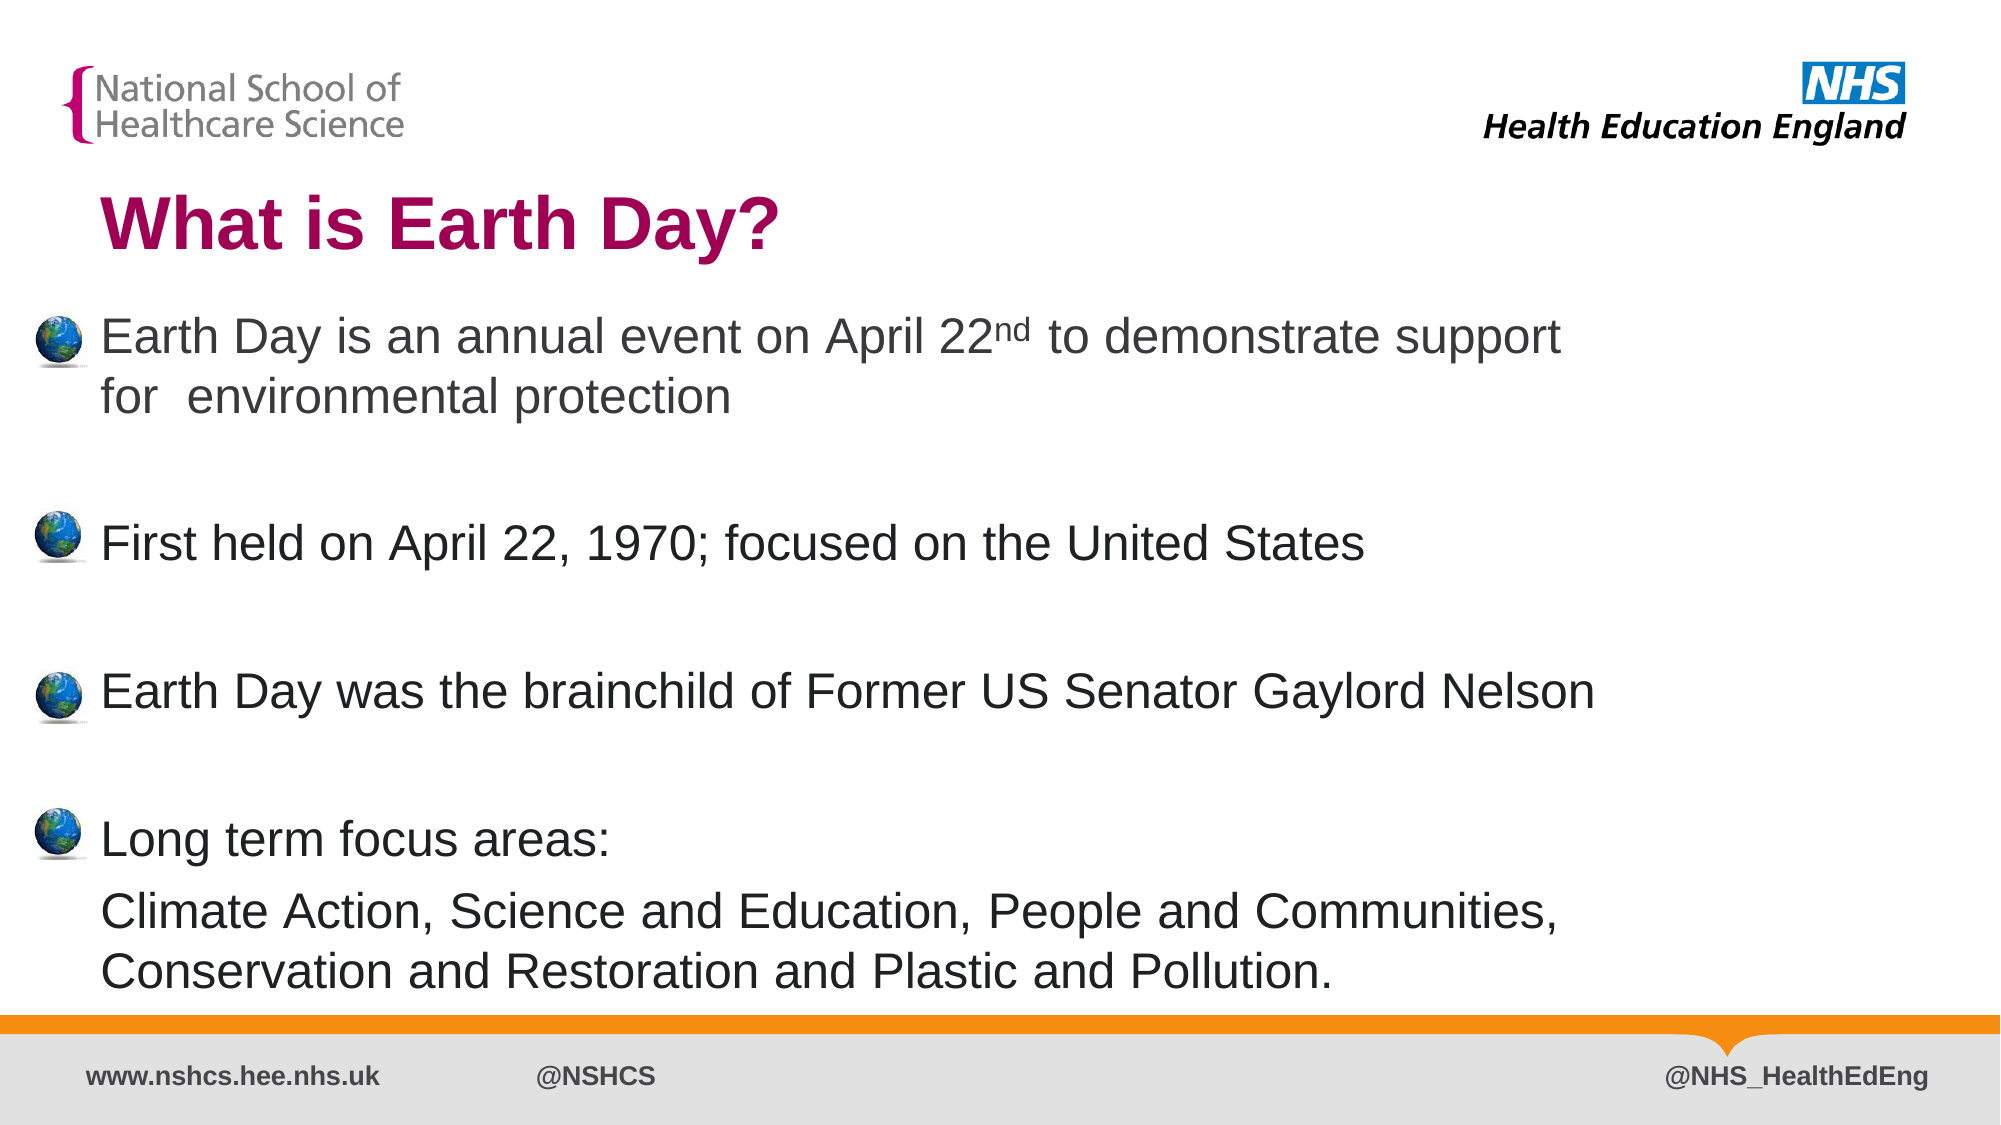

# What is Earth Day?
Earth Day is an annual event on April 22nd to demonstrate support for environmental protection
First held on April 22, 1970; focused on the United States
Earth Day was the brainchild of Former US Senator Gaylord Nelson
Long term focus areas:
Climate Action, Science and Education, People and Communities,
Conservation and Restoration and Plastic and Pollution.
www.nshcs.hee.nhs.uk
@NSHCS
@NHS_HealthEdEng